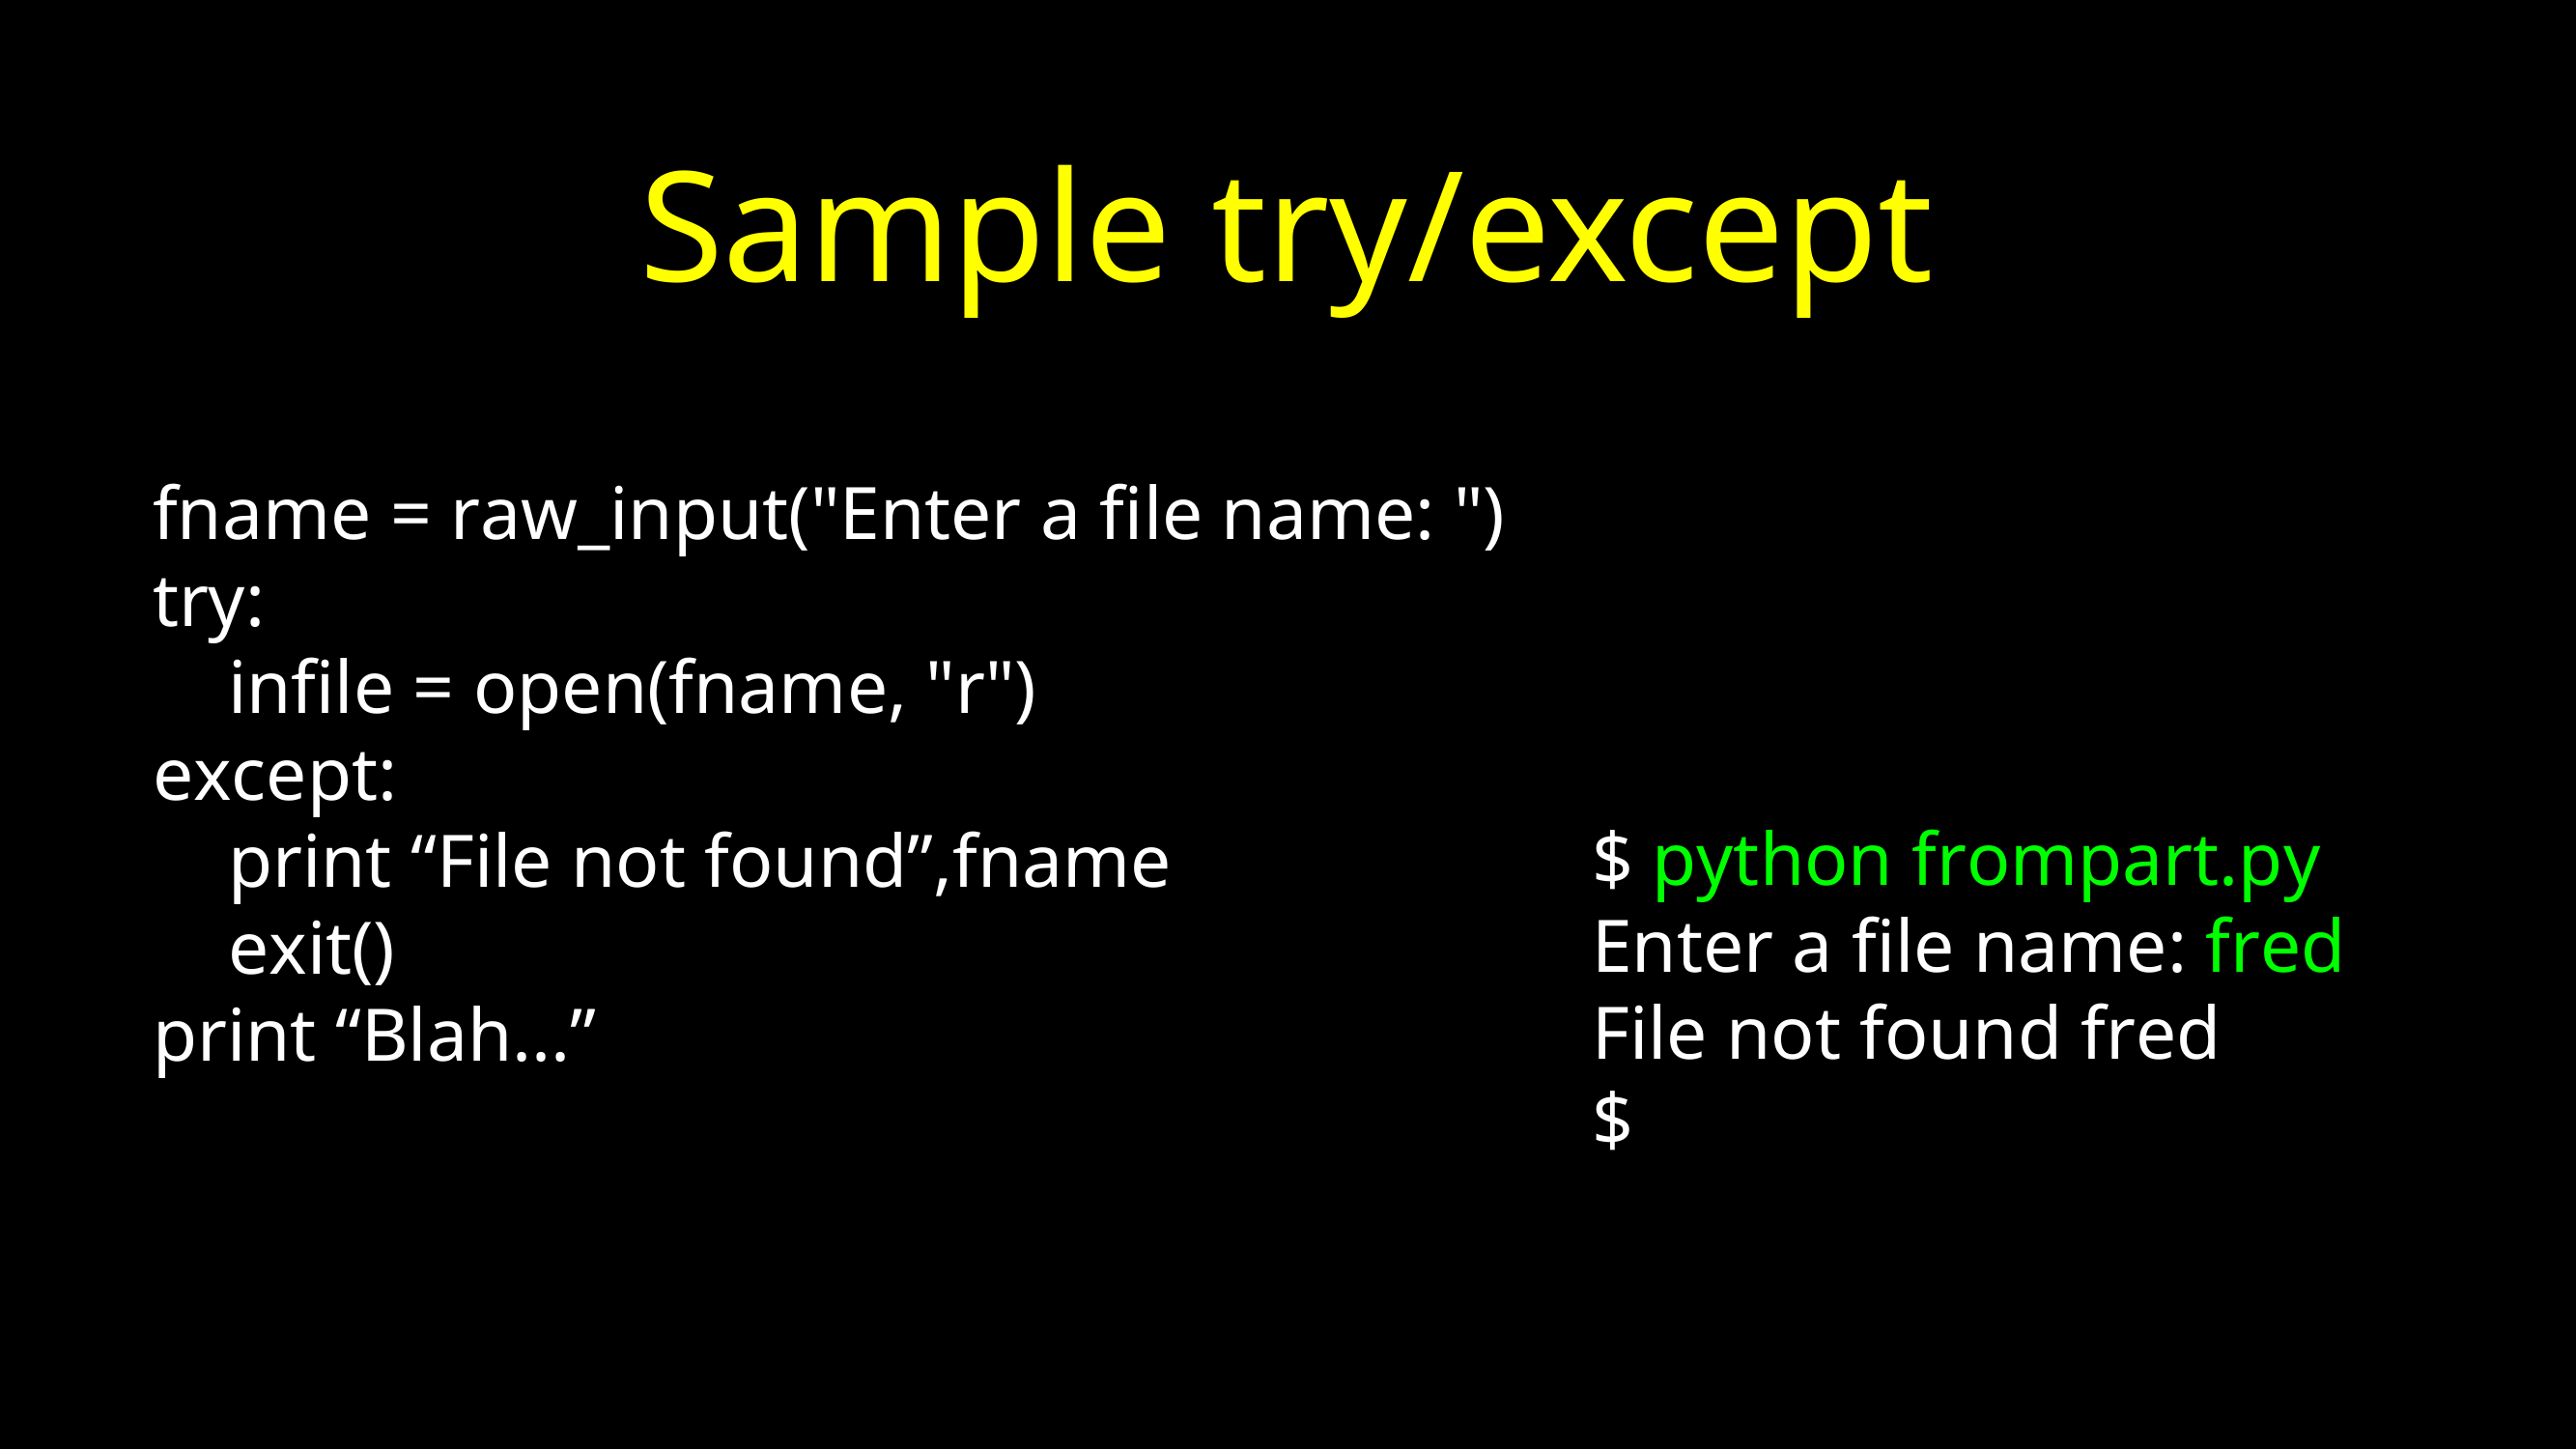

# Sample try/except
fname = raw_input("Enter a file name: ")
try:
 infile = open(fname, "r")
except:
 print “File not found”,fname
 exit()
print “Blah...”
$ python frompart.py
Enter a file name: fred
File not found fred
$